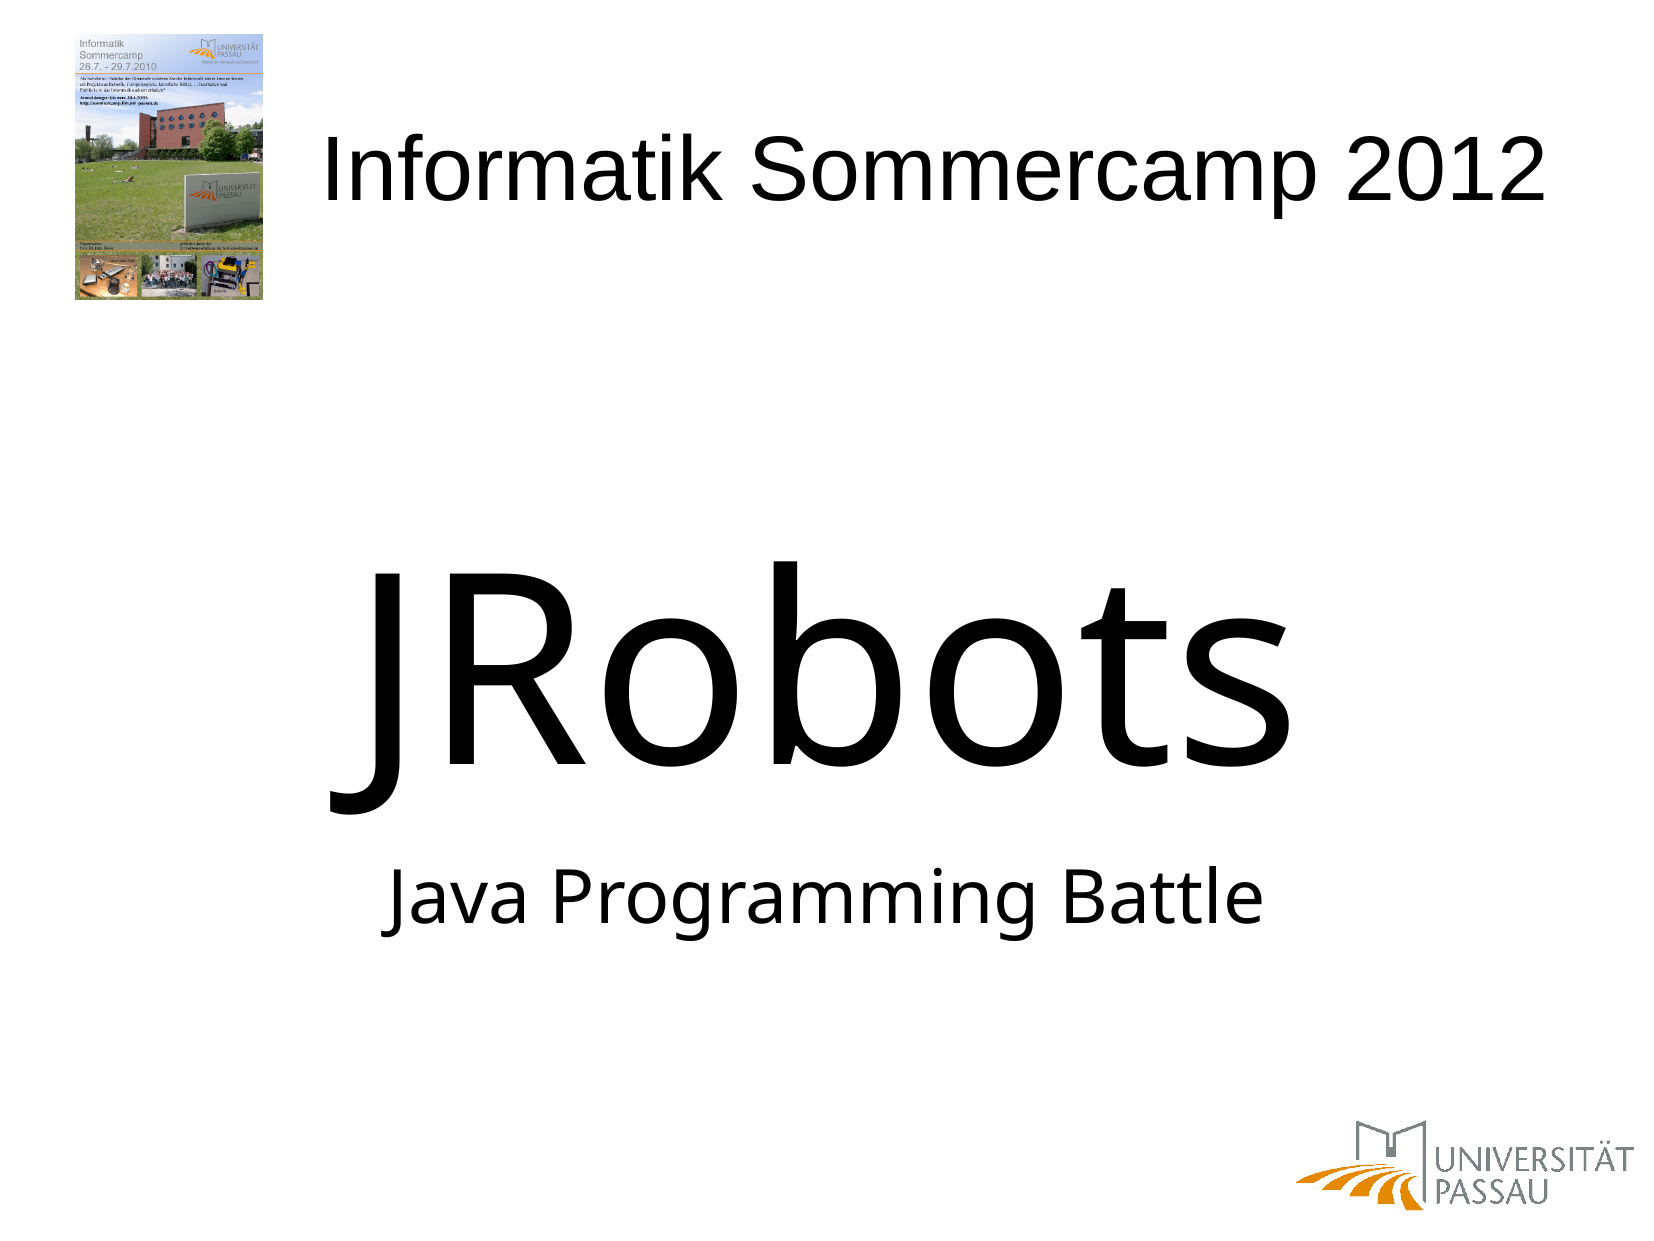

# Informatik Sommercamp 2012
JRobots
Java Programming Battle